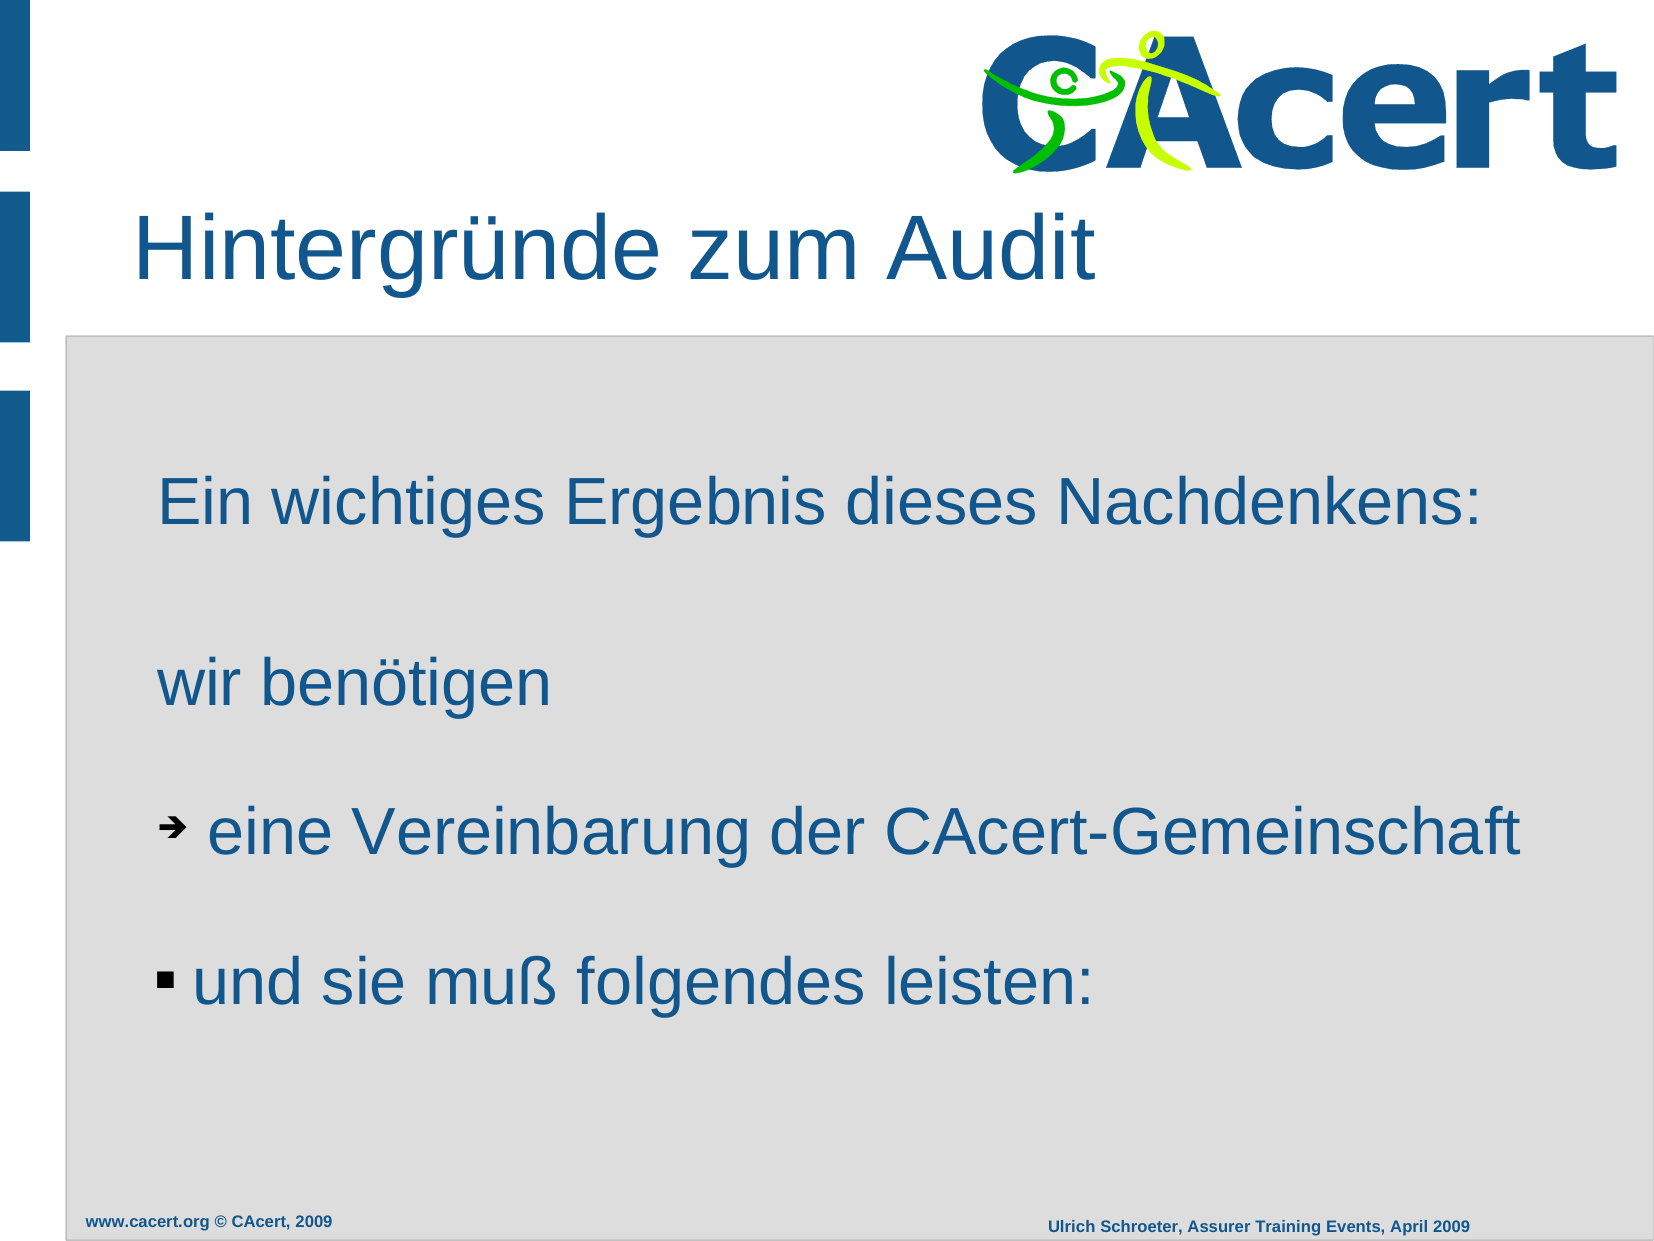

Hintergründe zum Audit
Ein wichtiges Ergebnis dieses Nachdenkens:
wir benötigen
 eine Vereinbarung der CAcert-Gemeinschaft
 und sie muß folgendes leisten: